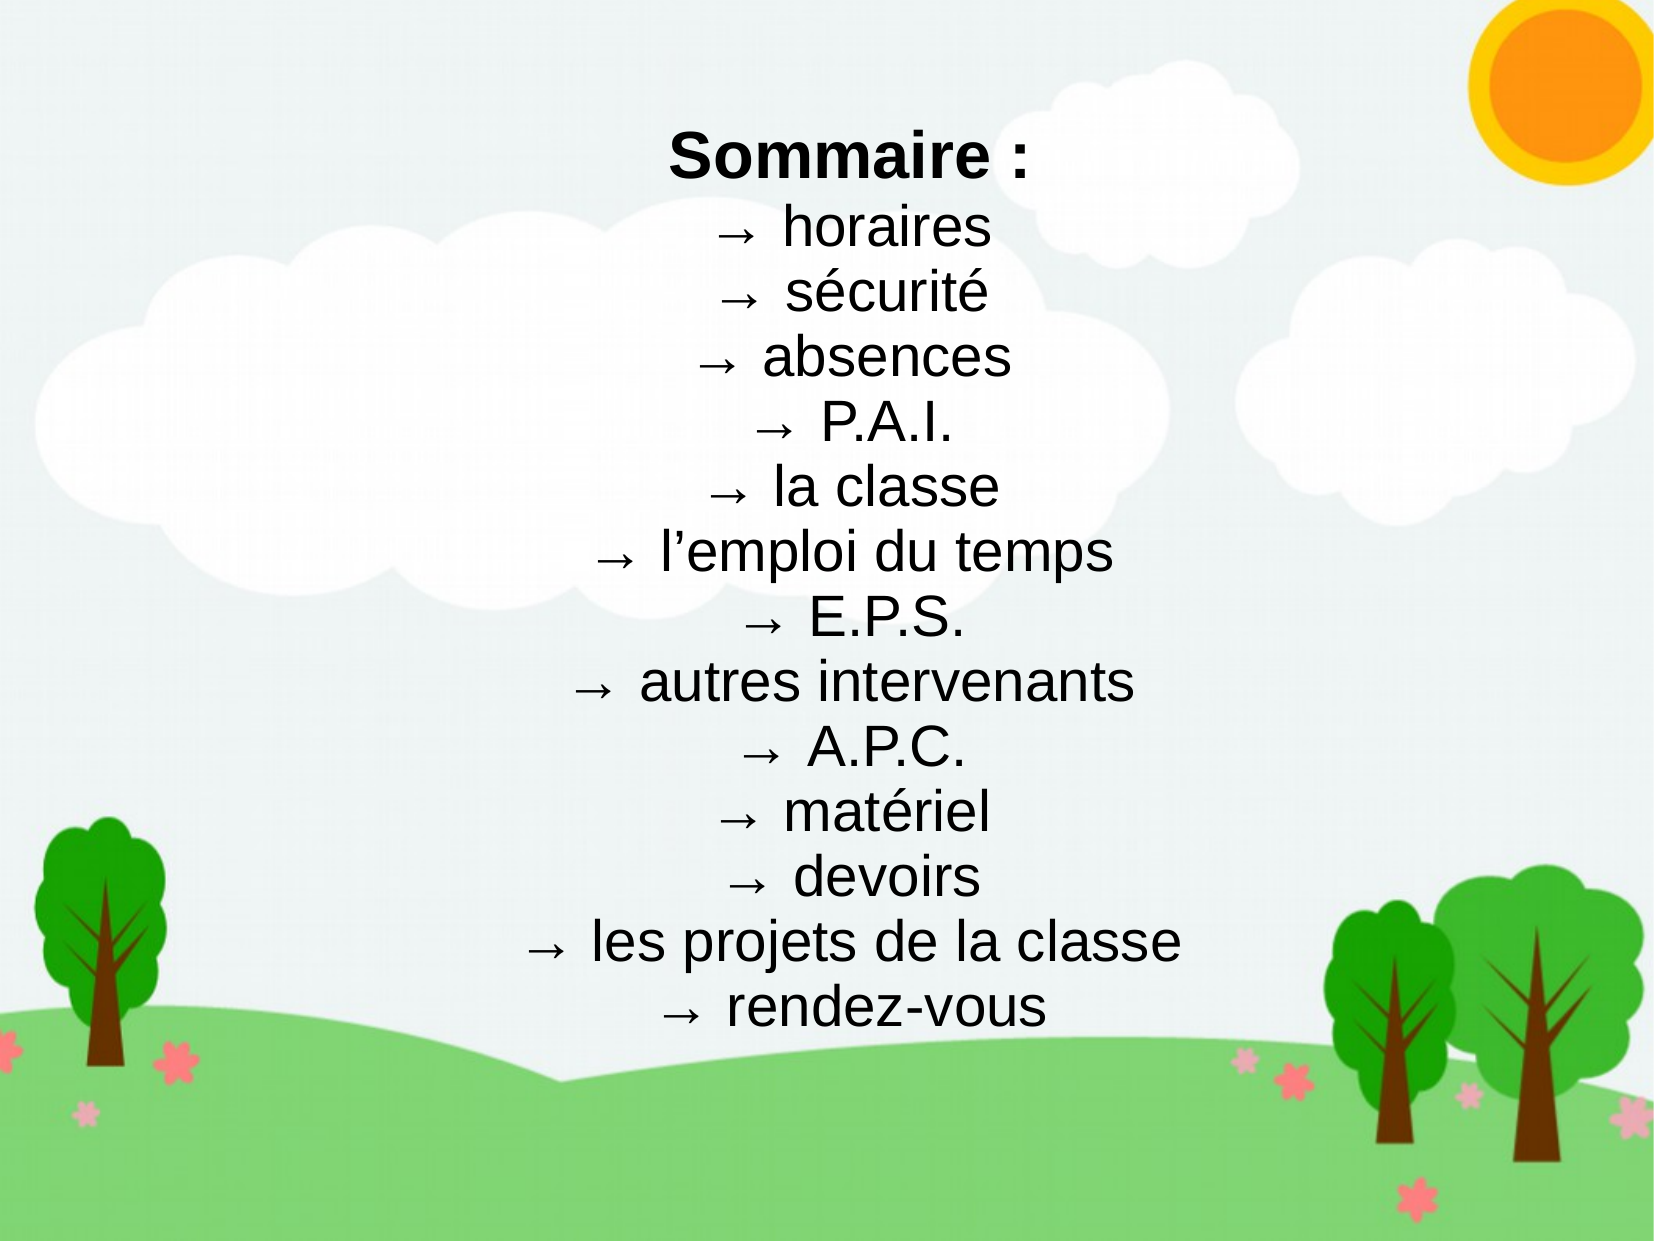

# Sommaire :
→ horaires
→ sécurité
→ absences
→ P.A.I.
→ la classe
→ l’emploi du temps
→ E.P.S.
→ autres intervenants
→ A.P.C.
→ matériel
→ devoirs
→ les projets de la classe
→ rendez-vous